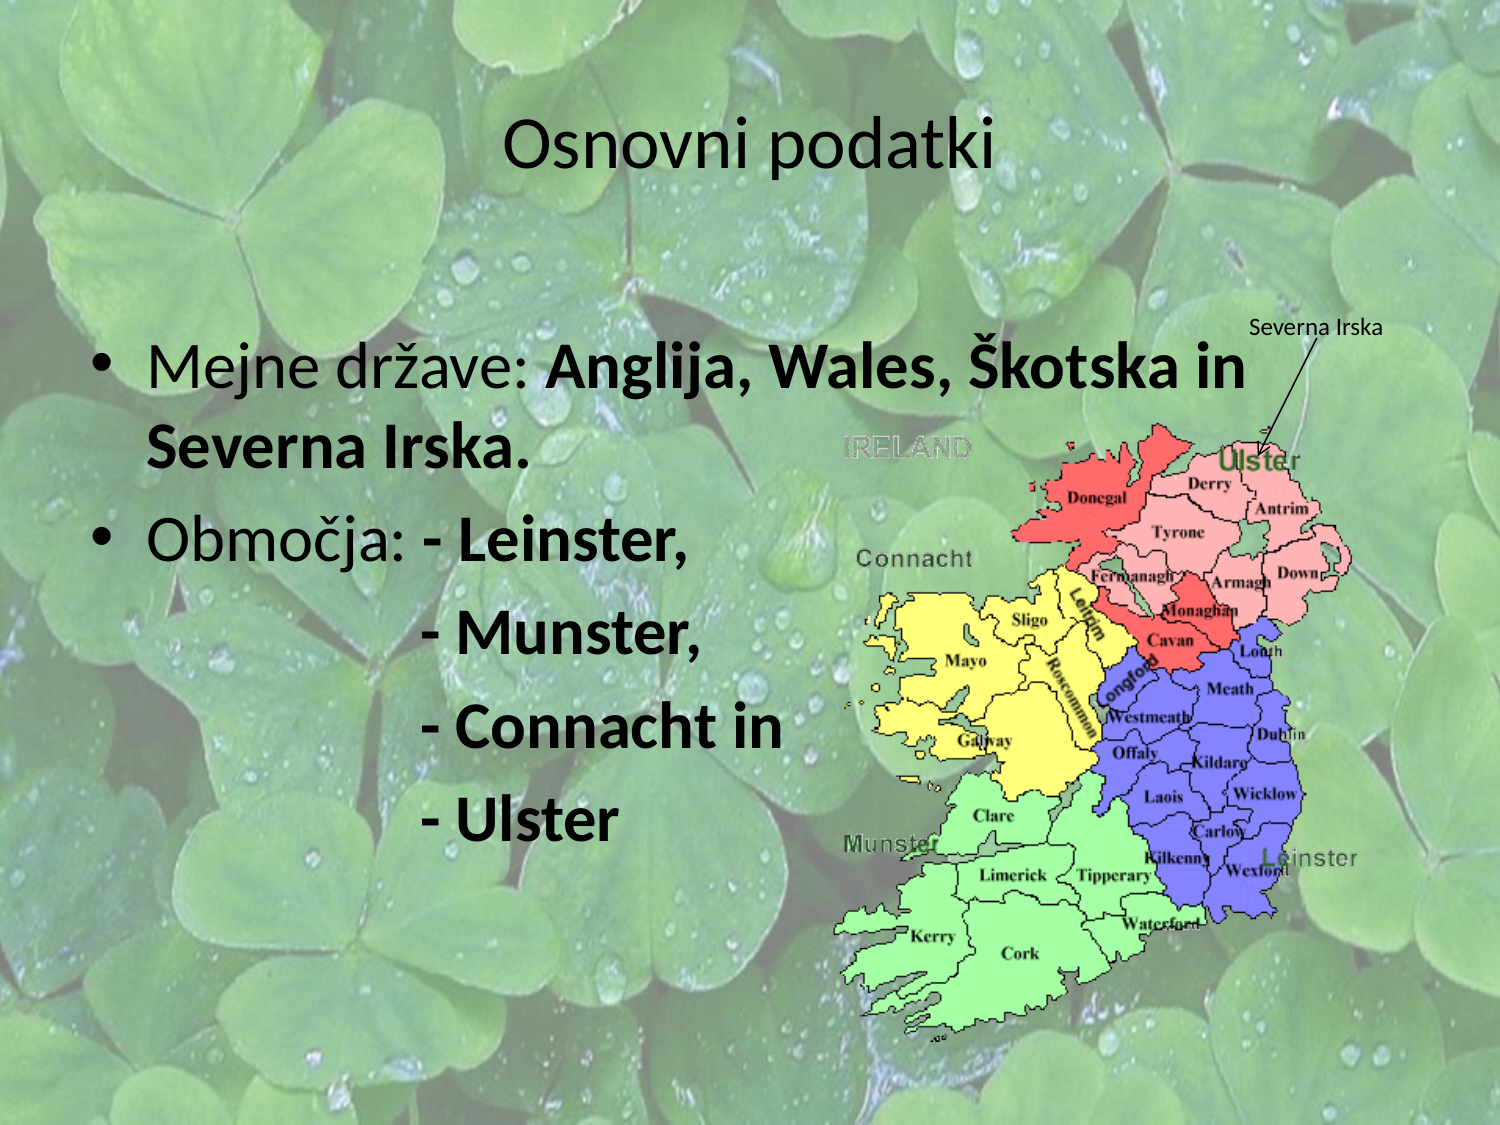

# Osnovni podatki
Severna Irska
Mejne države: Anglija, Wales, Škotska in Severna Irska.
Območja: - Leinster,
 - Munster,
 - Connacht in
 - Ulster